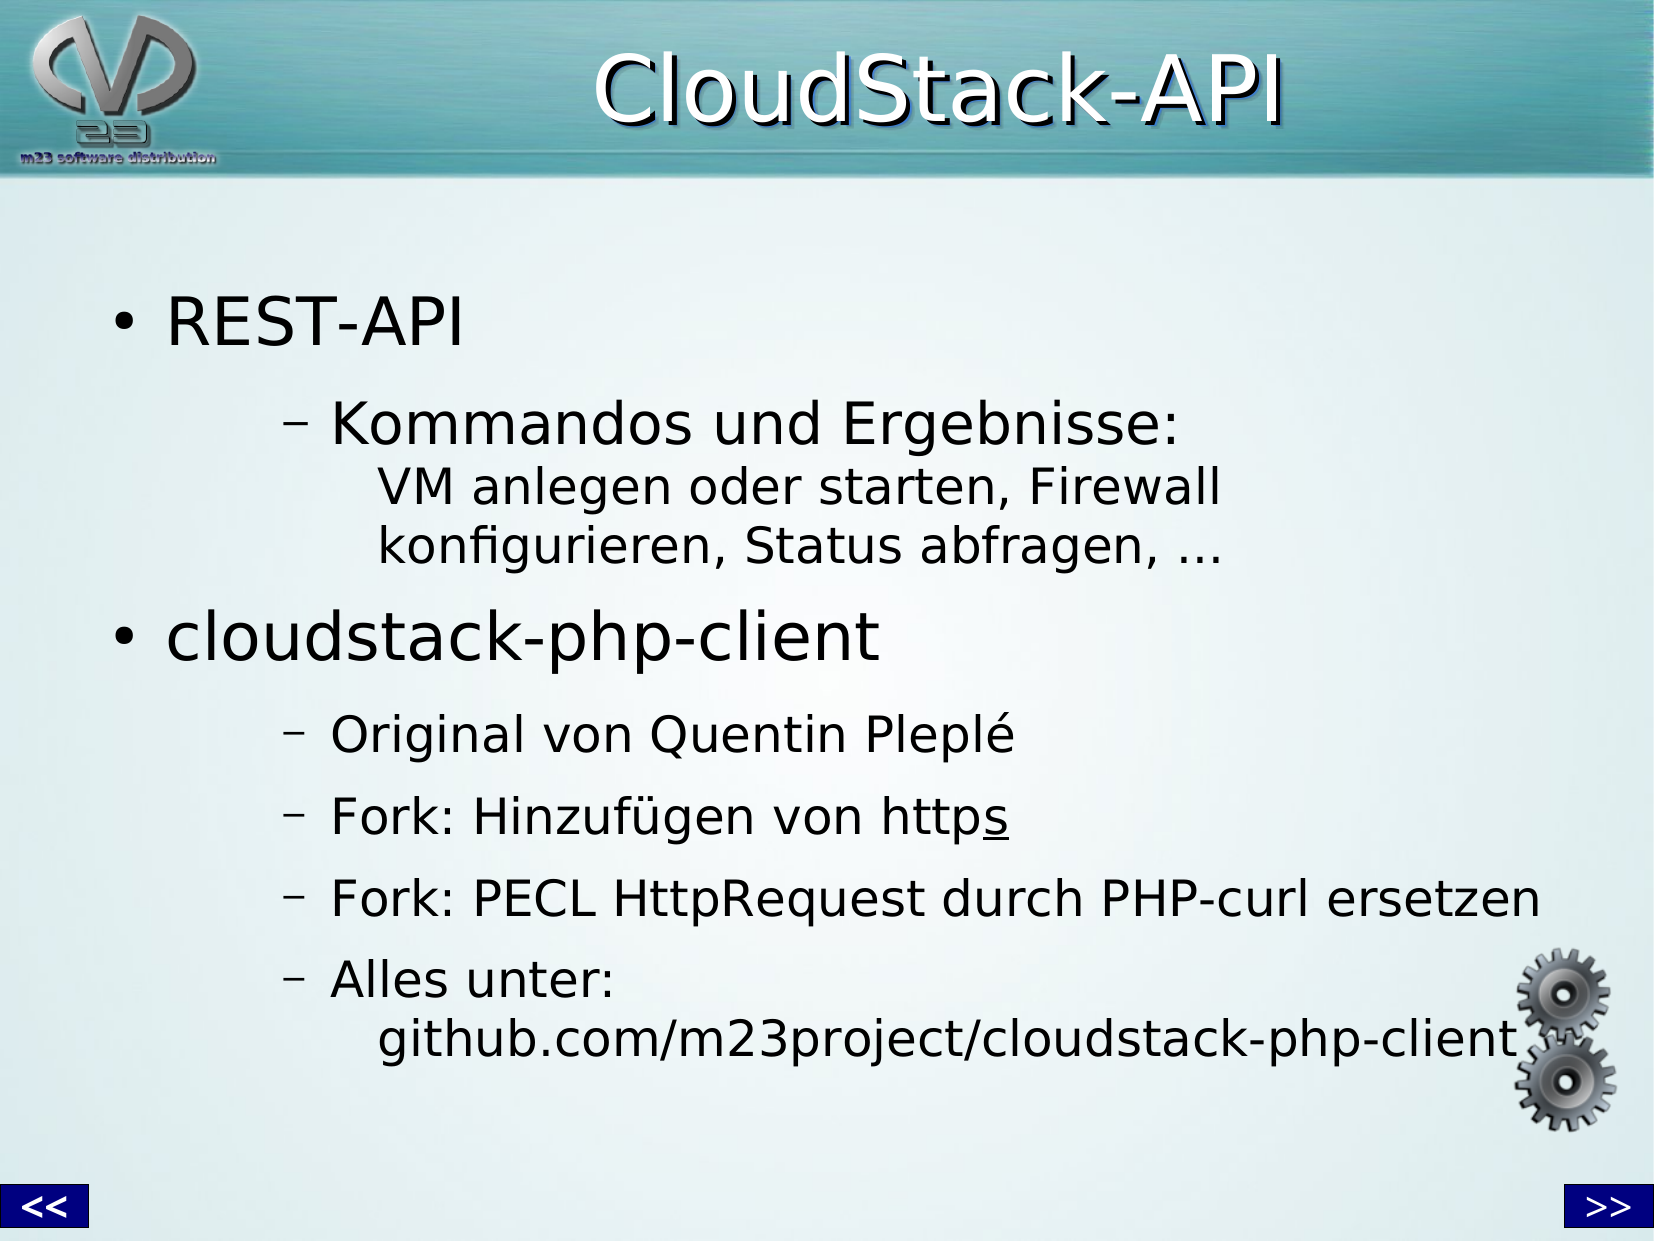

# CloudStack-API
REST-API
Kommandos und Ergebnisse:
VM anlegen oder starten, Firewall konfigurieren, Status abfragen, ...
cloudstack-php-client
Original von Quentin Pleplé
Fork: Hinzufügen von https
Fork: PECL HttpRequest durch PHP-curl ersetzen
Alles unter:
github.com/m23project/cloudstack-php-client